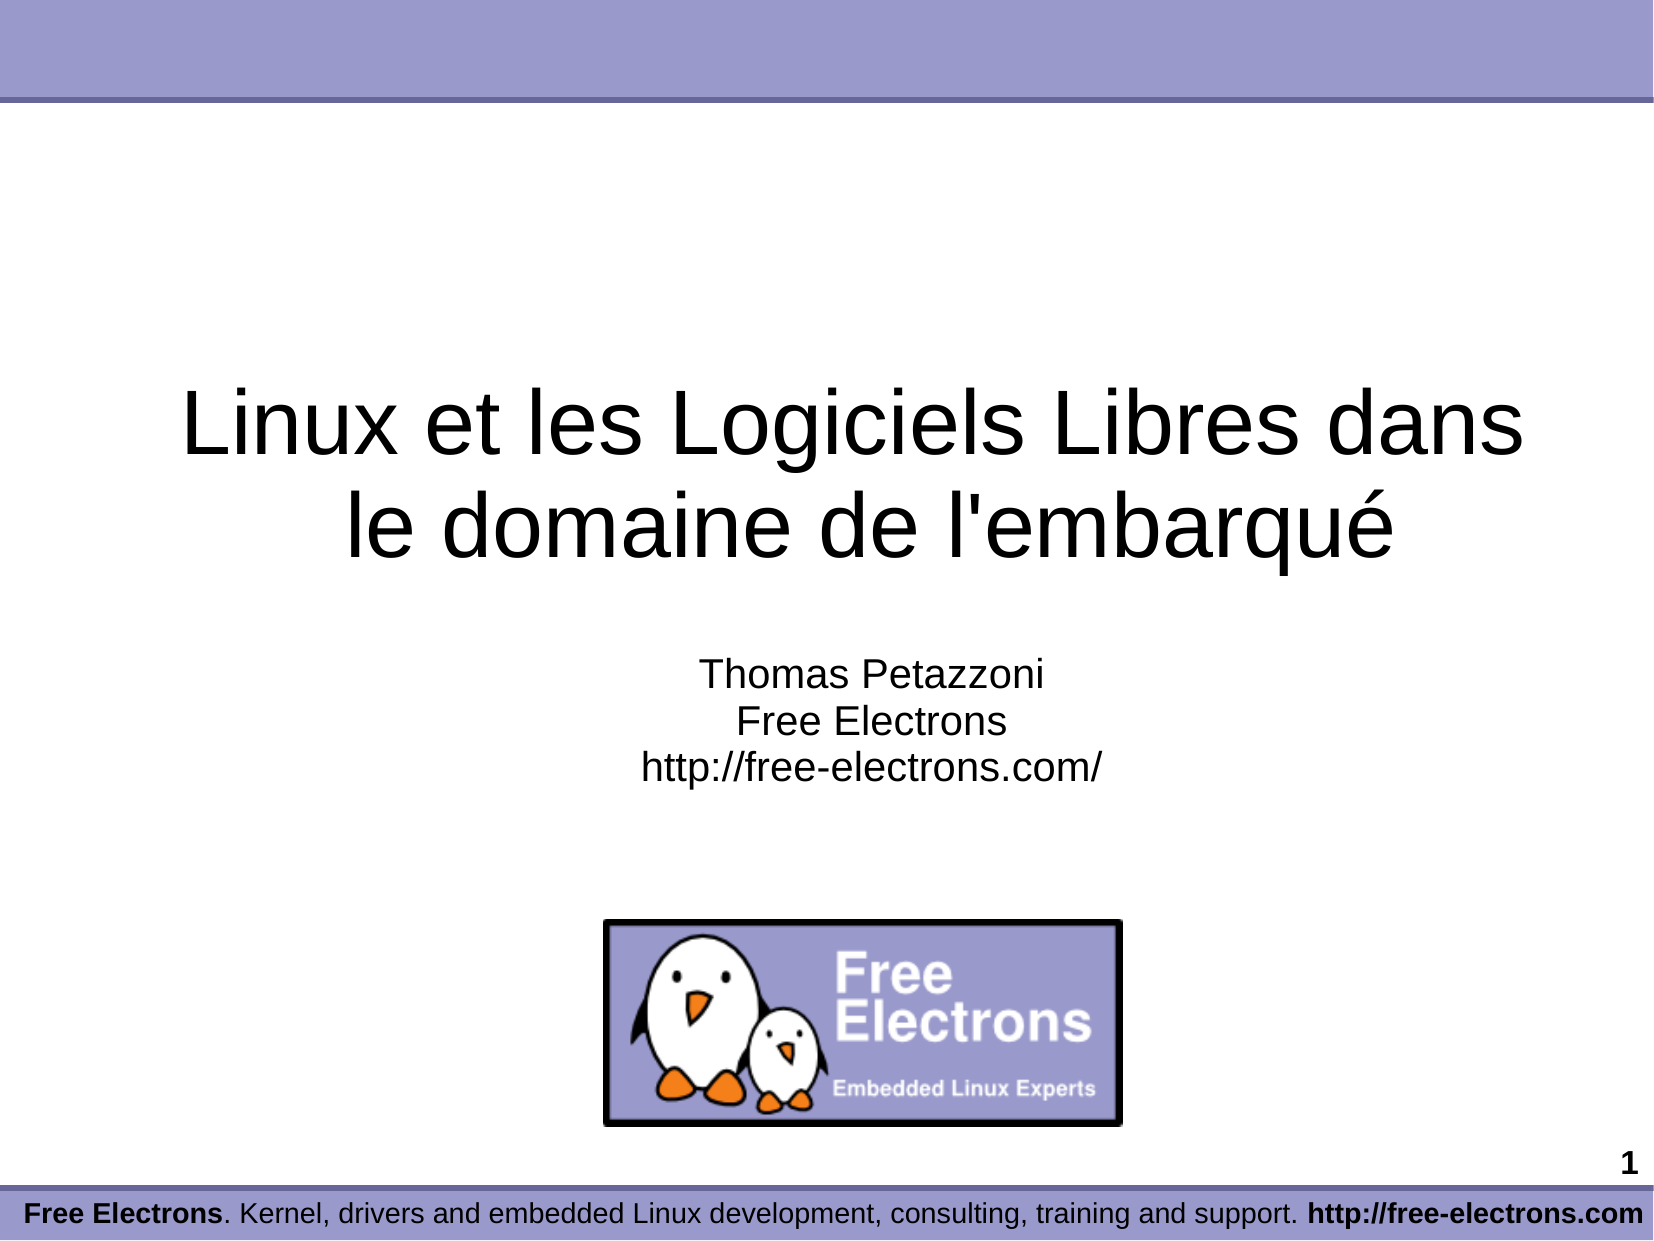

# Linux et les Logiciels Libres dans le domaine de l'embarqué
Thomas Petazzoni
Free Electrons
http://free-electrons.com/